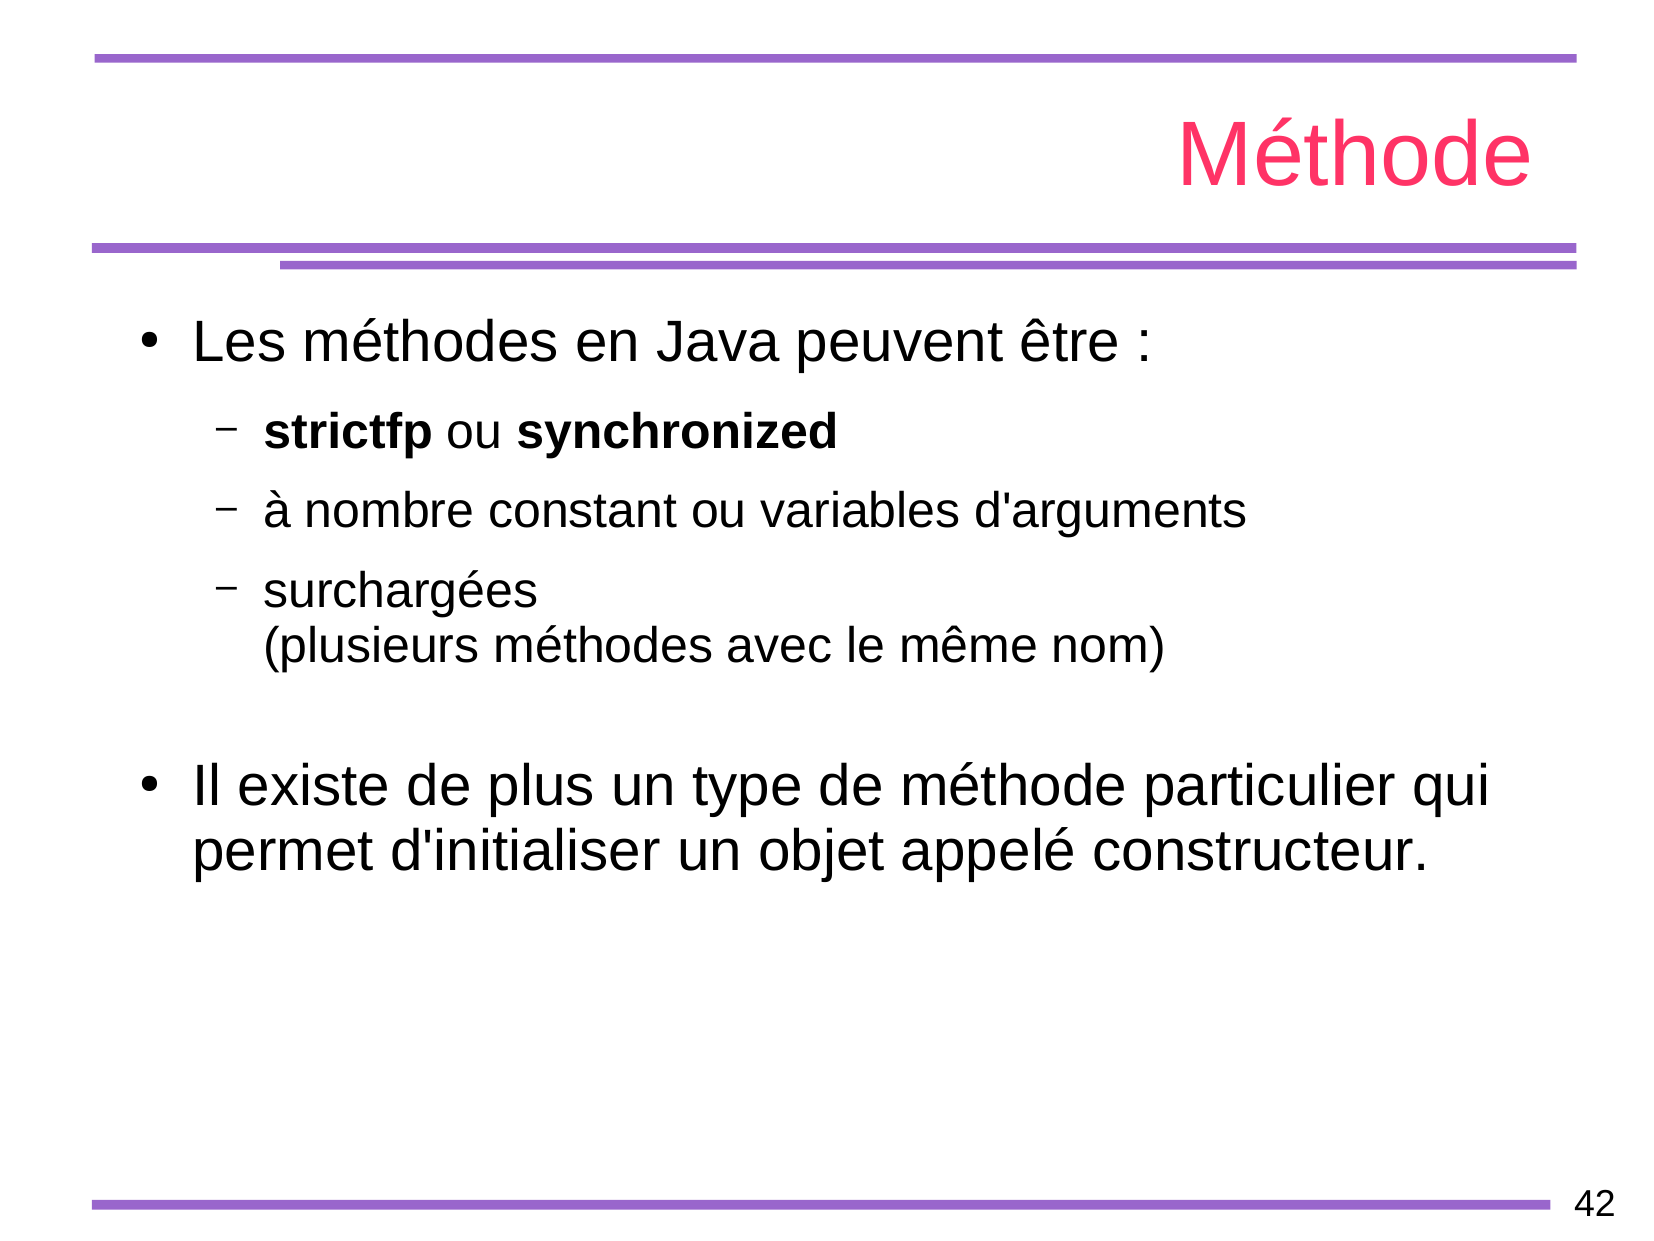

# Méthode
Les méthodes en Java peuvent être :
strictfp ou synchronized
à nombre constant ou variables d'arguments
surchargées
(plusieurs méthodes avec le même nom)
Il existe de plus un type de méthode particulier qui permet d'initialiser un objet appelé constructeur.